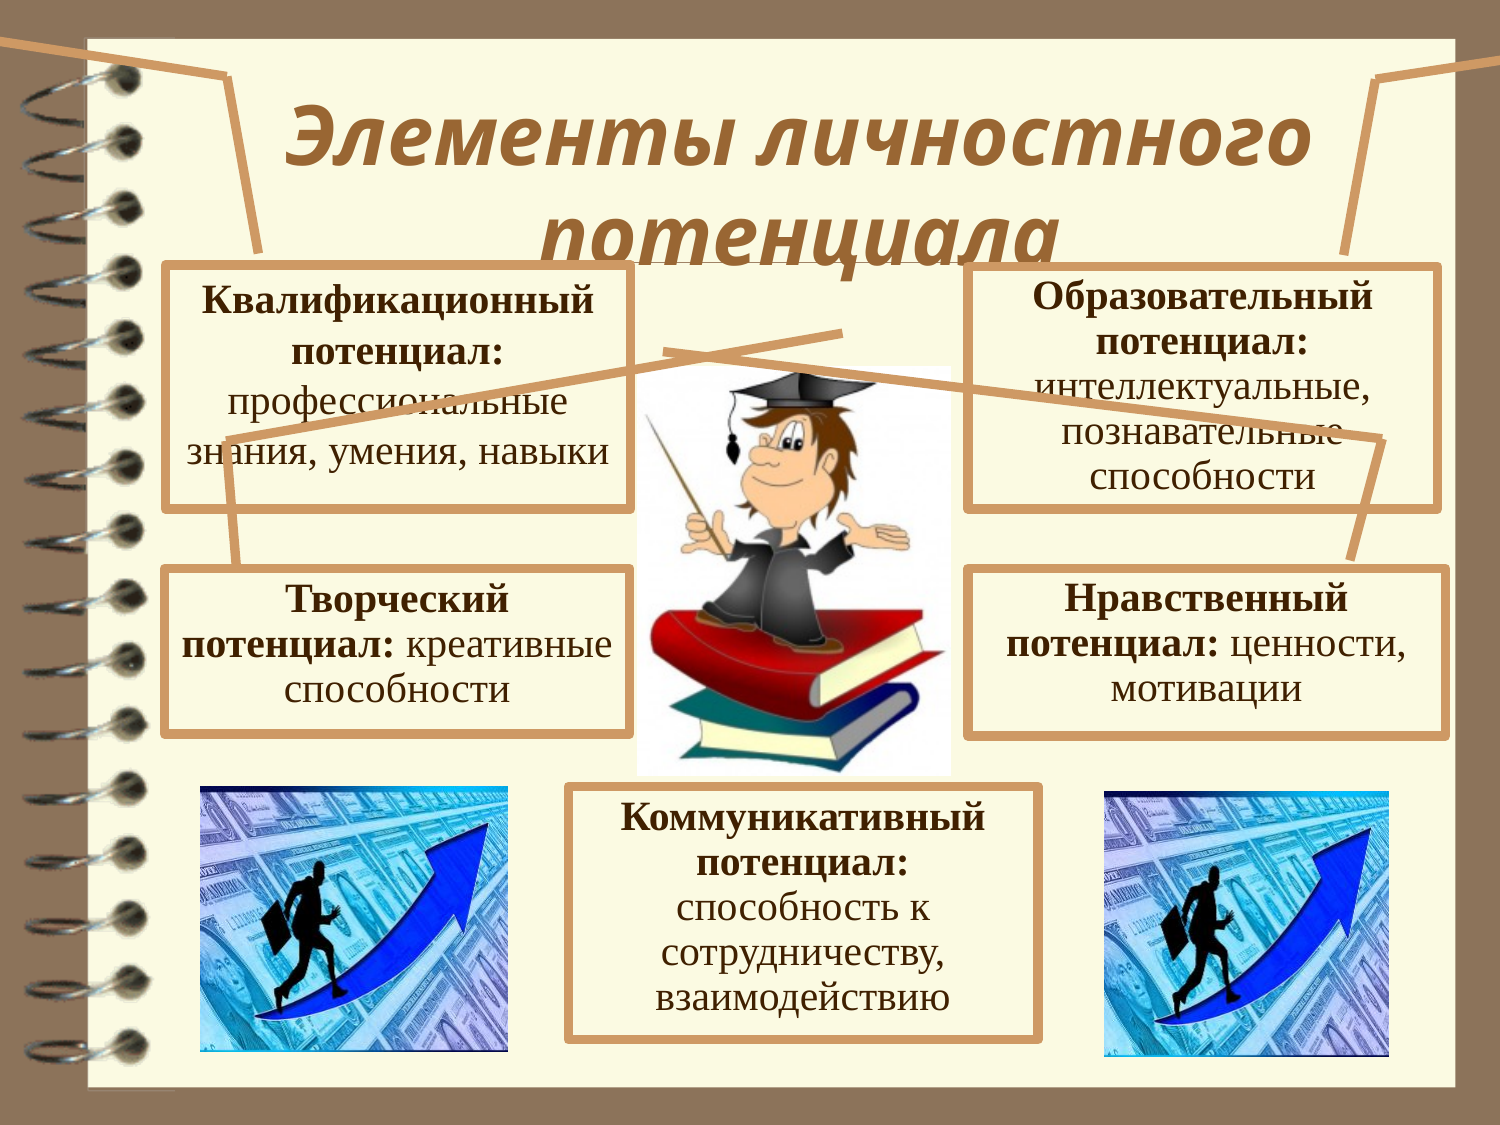

# Элементы личностного потенциала
Квалификационный потенциал: профессиональные знания, умения, навыки
Образовательный потенциал: интеллектуальные, познавательные способности
Нравственный потенциал: ценности, мотивации
Творческий потенциал: креативные способности
Коммуникативный потенциал: способность к сотрудничеству, взаимодействию